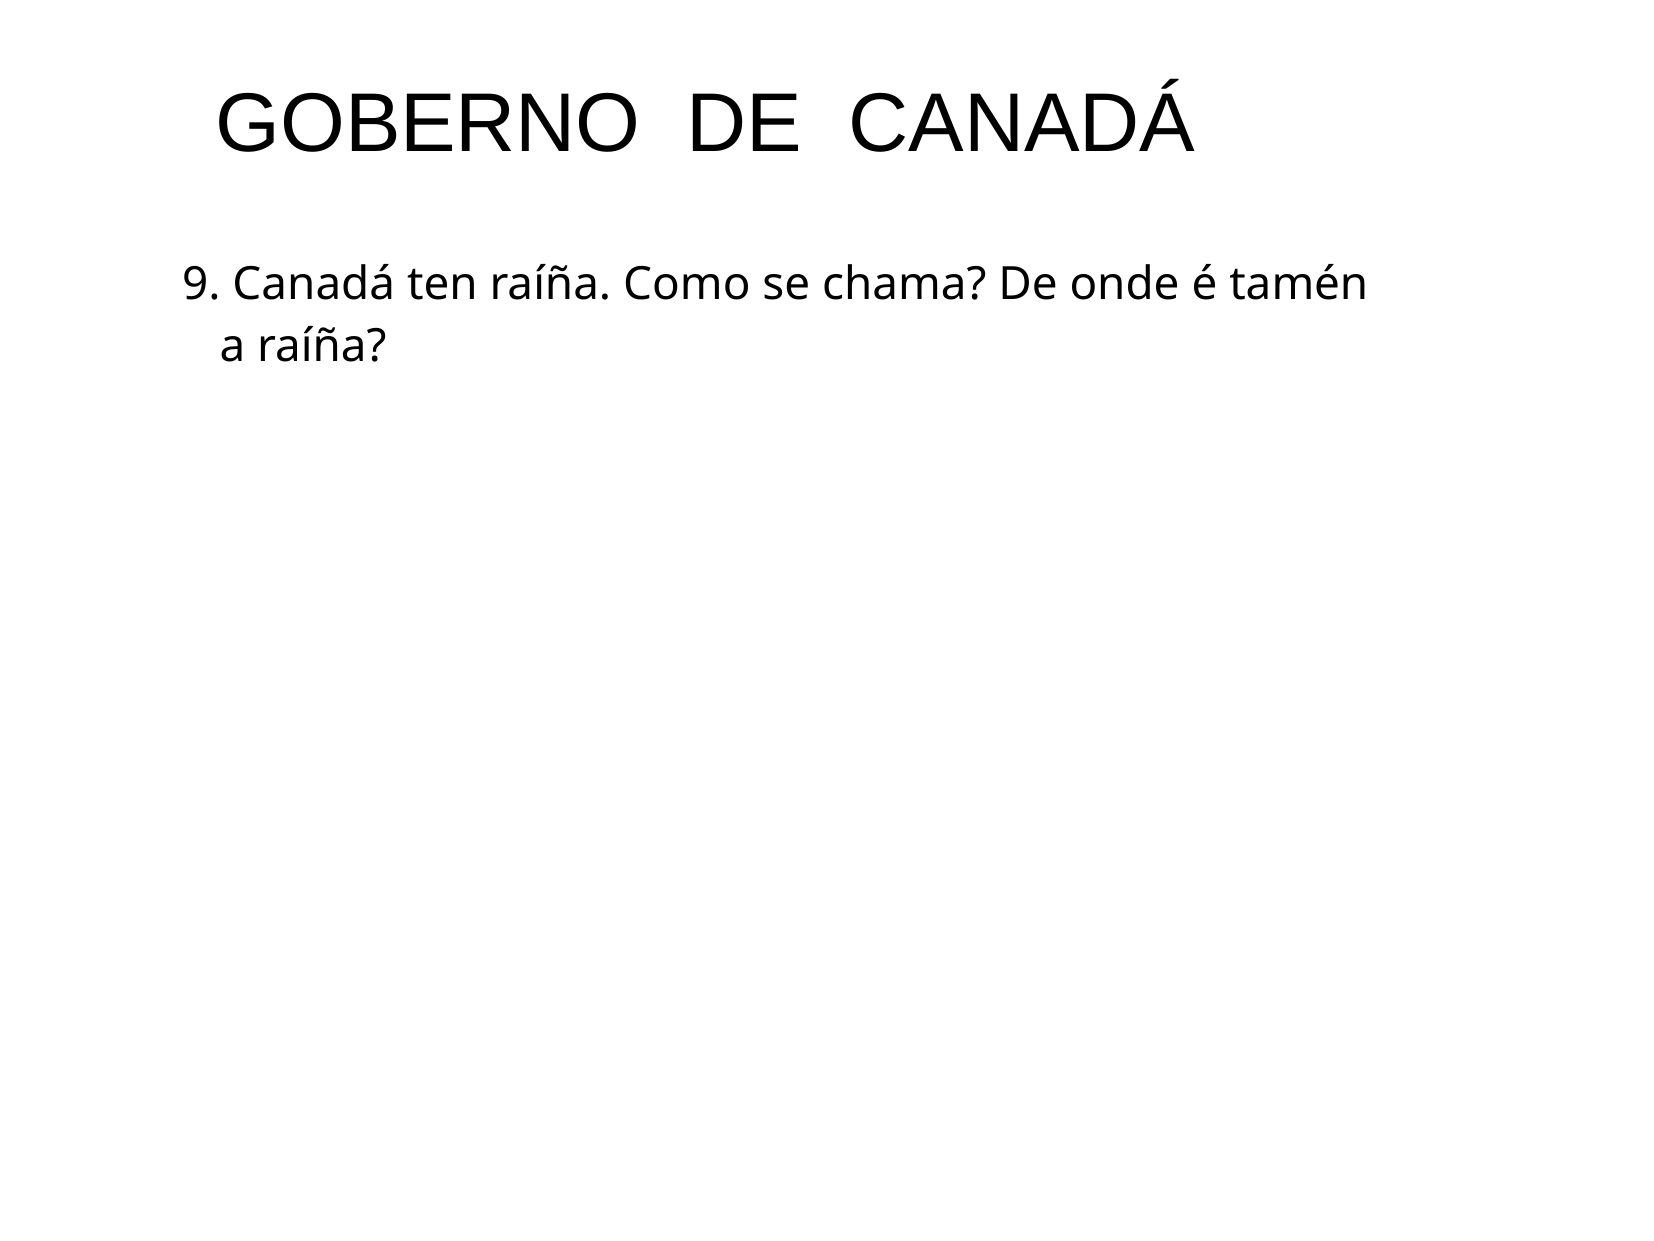

GOBERNO DE CANADÁ
9. Canadá ten raíña. Como se chama? De onde é tamén a raíña?